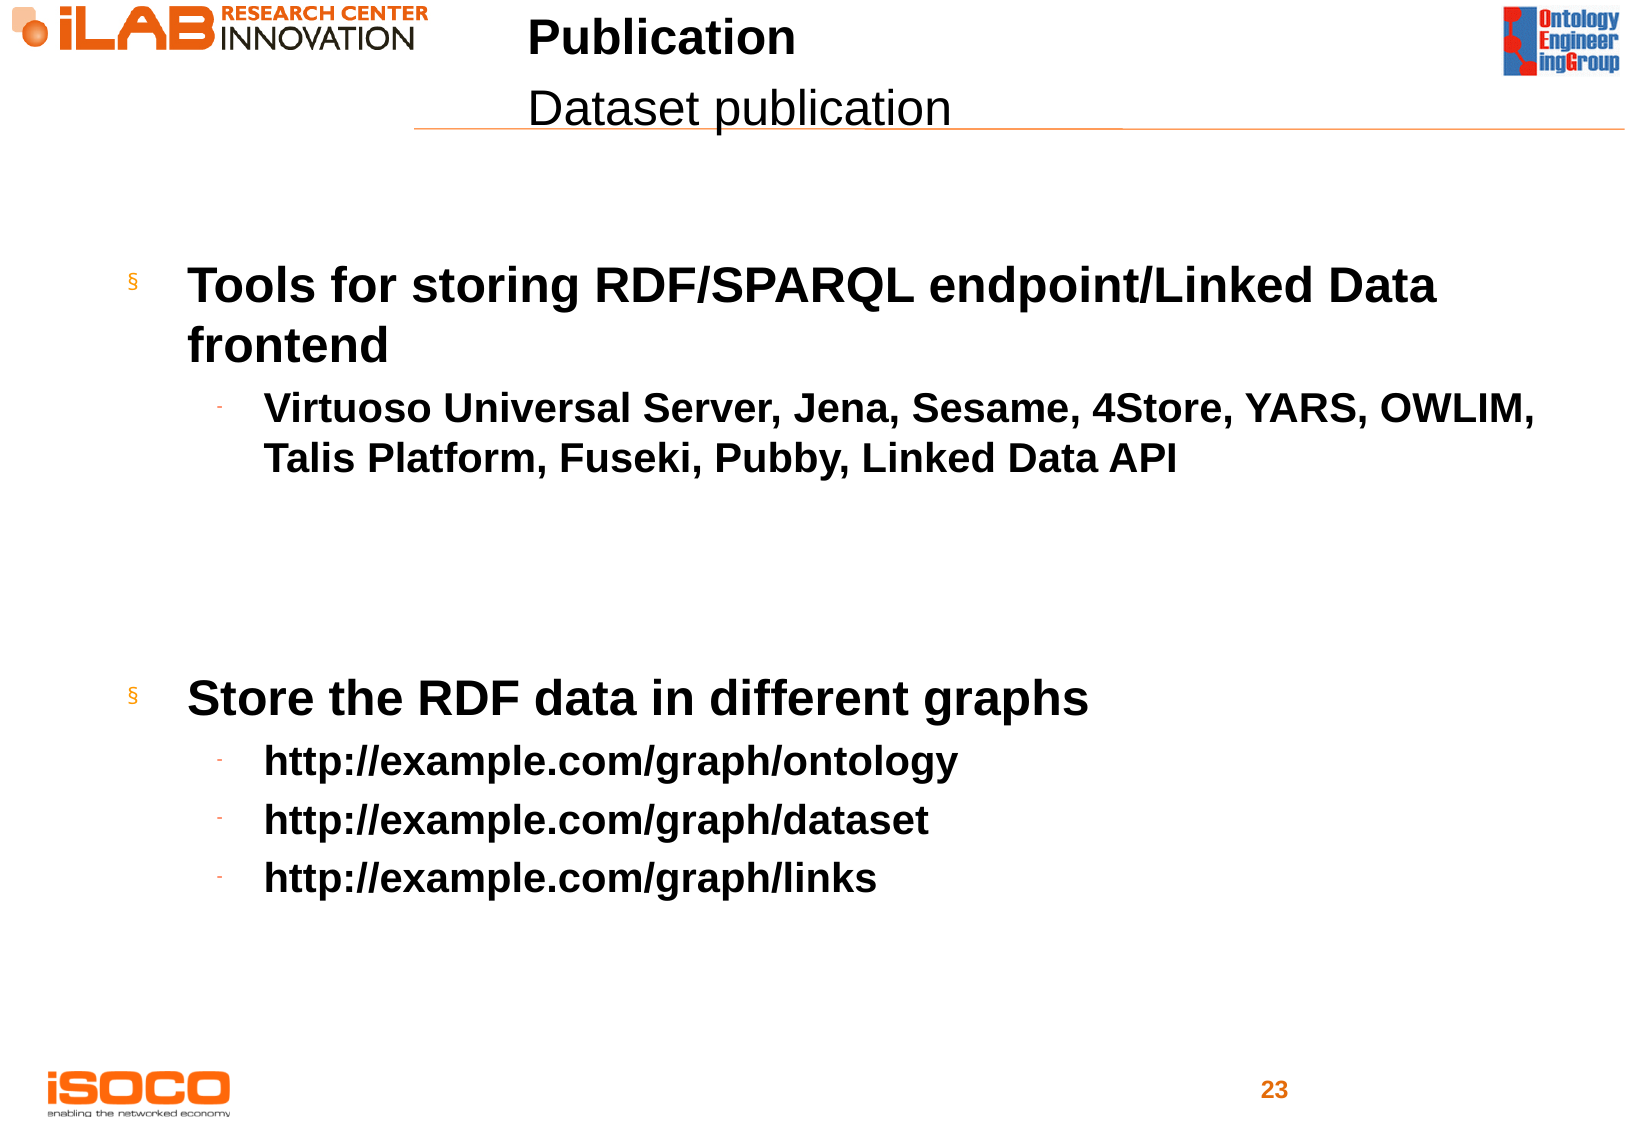

# Publication
Dataset publication
Tools for storing RDF/SPARQL endpoint/Linked Data frontend
Virtuoso Universal Server, Jena, Sesame, 4Store, YARS, OWLIM, Talis Platform, Fuseki, Pubby, Linked Data API
Store the RDF data in different graphs
http://example.com/graph/ontology
http://example.com/graph/dataset
http://example.com/graph/links